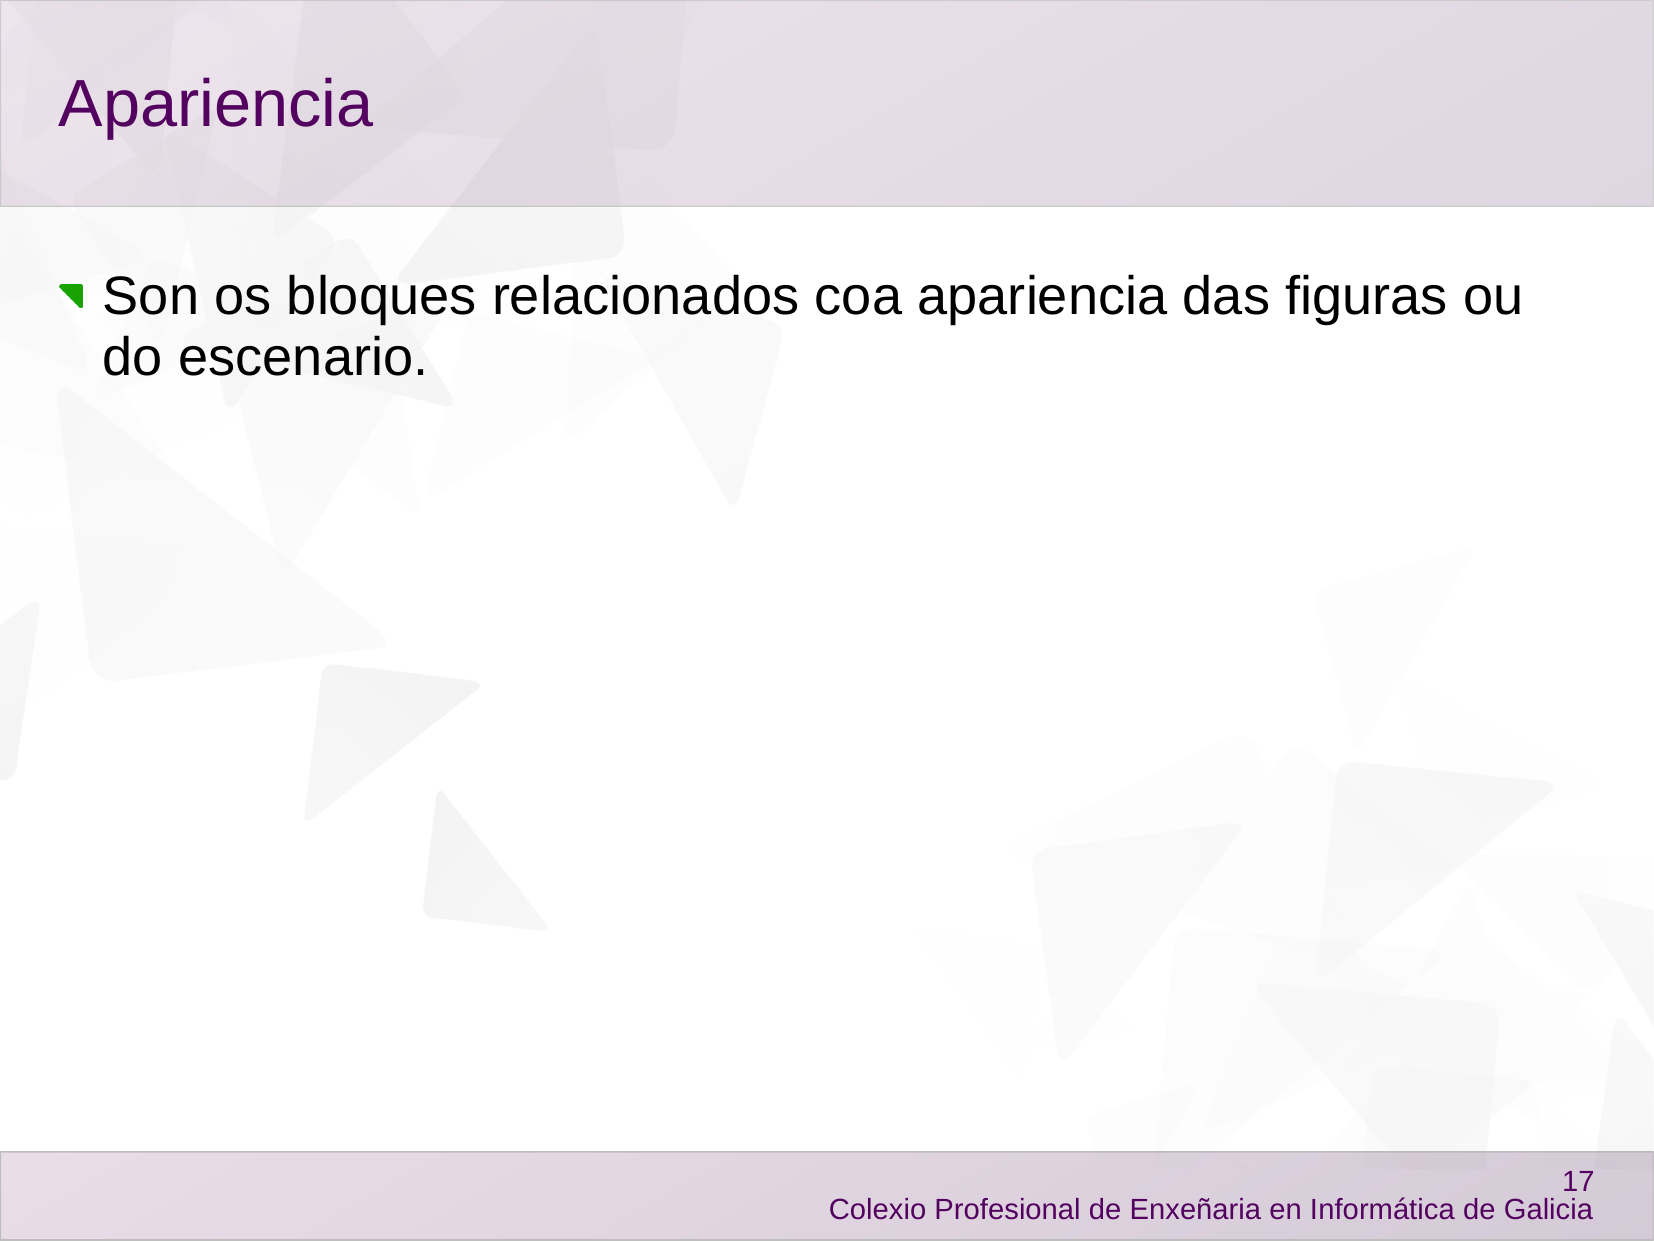

# Apariencia
Son os bloques relacionados coa apariencia das figuras ou do escenario.
17
Colexio Profesional de Enxeñaria en Informática de Galicia